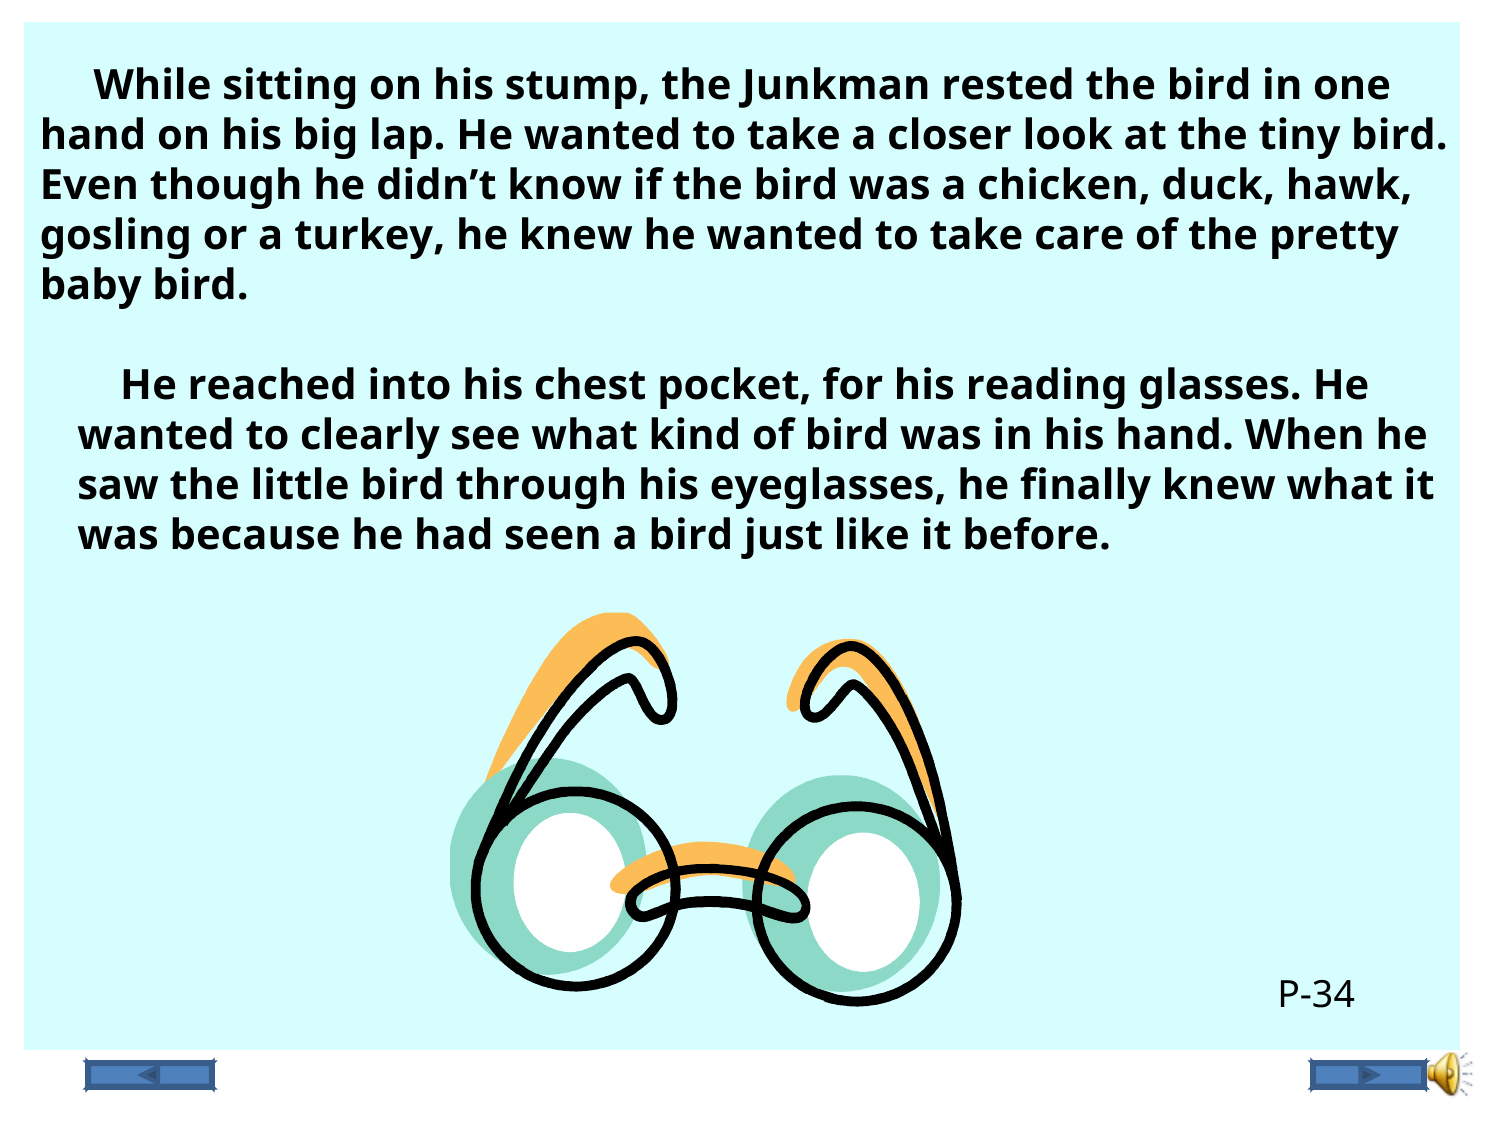

While sitting on his stump, the Junkman rested the bird in one hand on his big lap. He wanted to take a closer look at the tiny bird. Even though he didn’t know if the bird was a chicken, duck, hawk, gosling or a turkey, he knew he wanted to take care of the pretty baby bird.
 He reached into his chest pocket, for his reading glasses. He wanted to clearly see what kind of bird was in his hand. When he saw the little bird through his eyeglasses, he finally knew what it was because he had seen a bird just like it before.
P-34